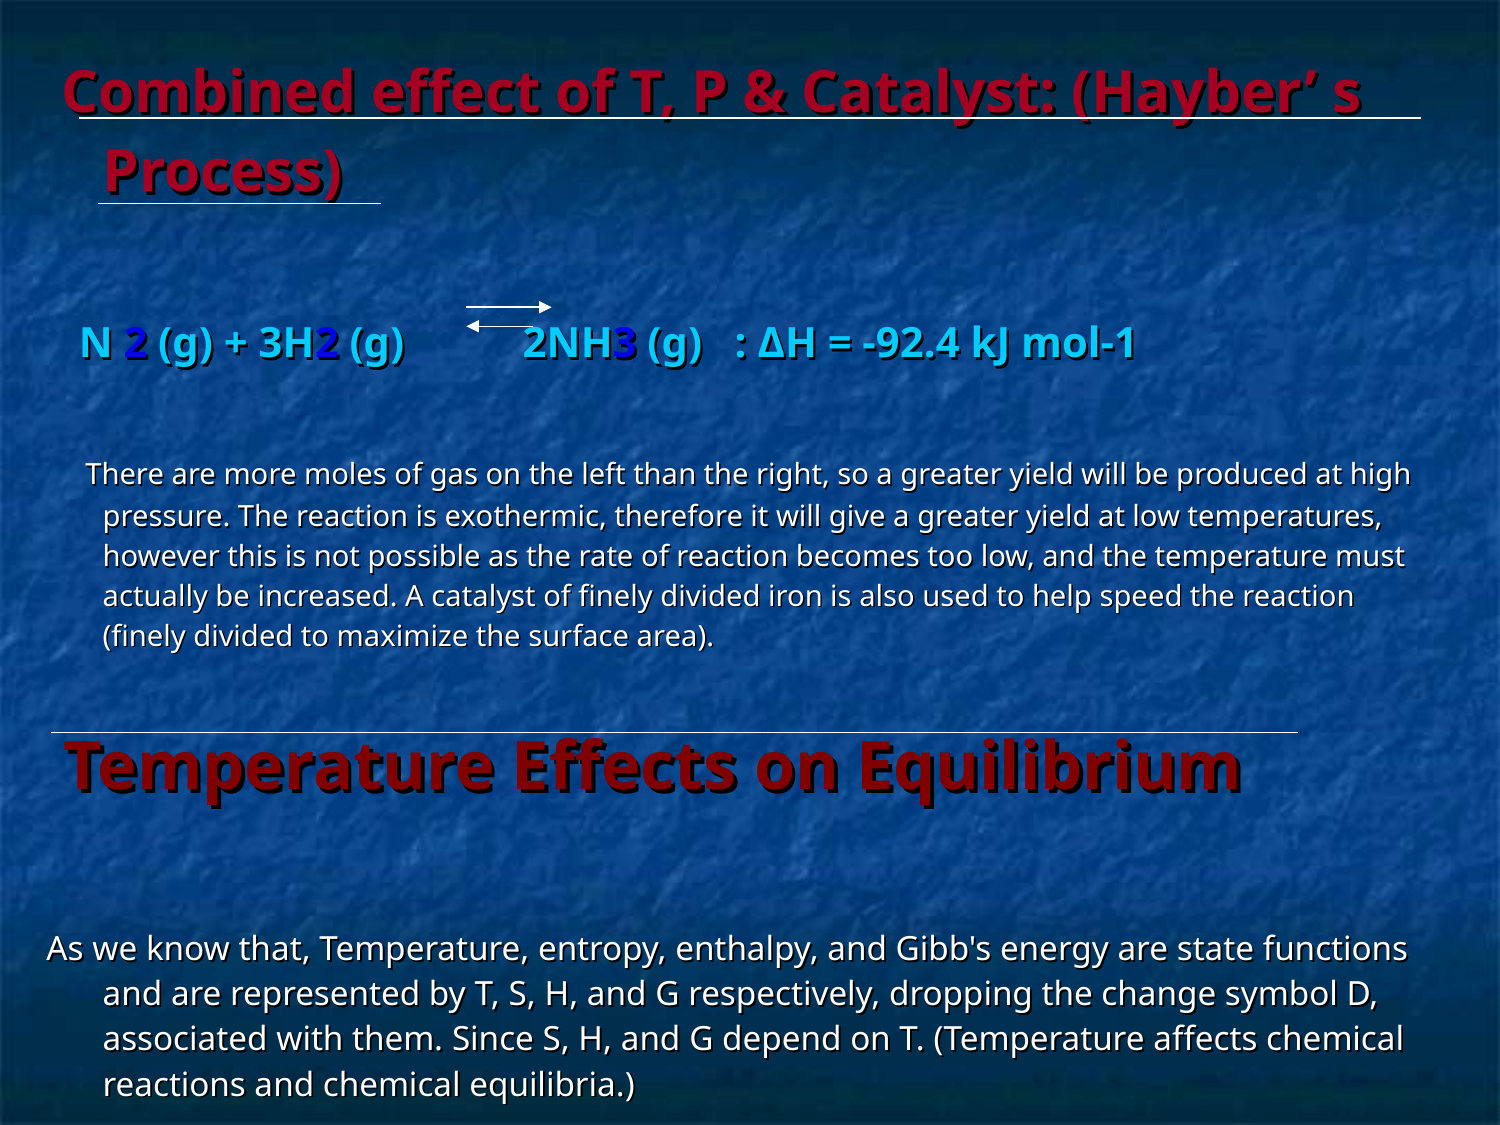

#
 Combined effect of T, P & Catalyst: (Hayber’ s Process)
 N 2 (g) + 3H2 (g) 2NH3 (g) : ΔH = -92.4 kJ mol-1
 There are more moles of gas on the left than the right, so a greater yield will be produced at high pressure. The reaction is exothermic, therefore it will give a greater yield at low temperatures, however this is not possible as the rate of reaction becomes too low, and the temperature must actually be increased. A catalyst of finely divided iron is also used to help speed the reaction (finely divided to maximize the surface area).
 Temperature Effects on Equilibrium
As we know that, Temperature, entropy, enthalpy, and Gibb's energy are state functions and are represented by T, S, H, and G respectively, dropping the change symbol D, associated with them. Since S, H, and G depend on T. (Temperature affects chemical reactions and chemical equilibria.)